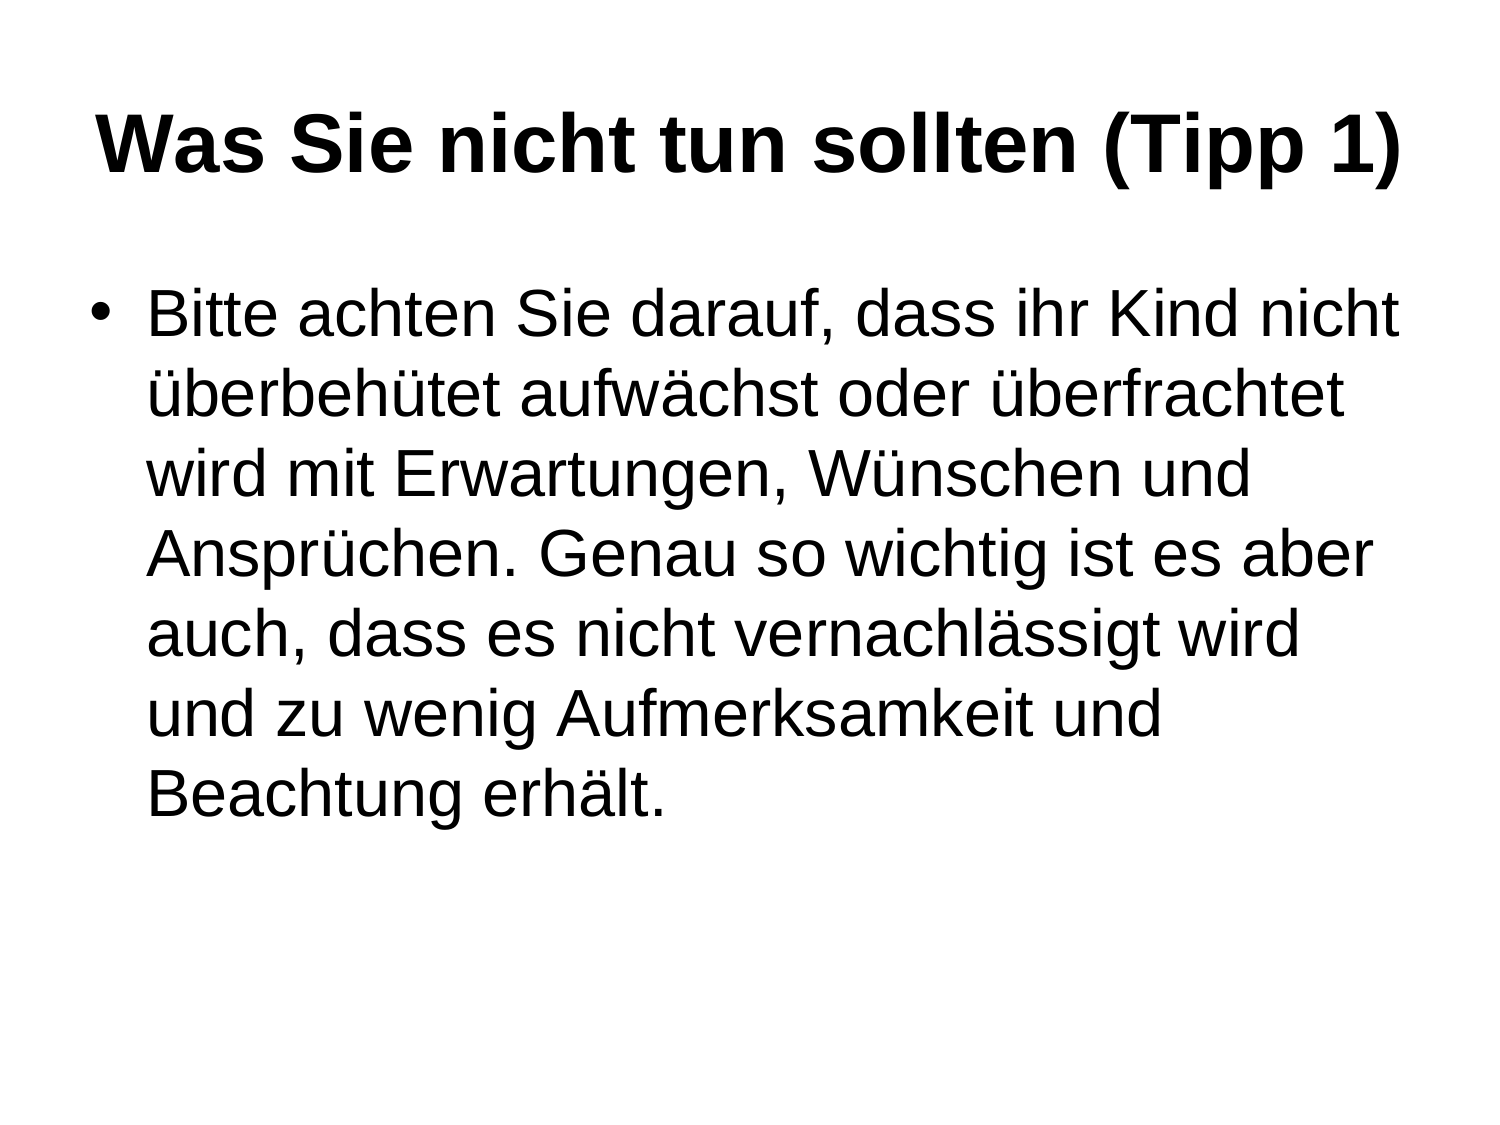

# Was Sie nicht tun sollten (Tipp 1)
Bitte achten Sie darauf, dass ihr Kind nicht überbehütet aufwächst oder überfrachtet wird mit Erwartungen, Wünschen und Ansprüchen. Genau so wichtig ist es aber auch, dass es nicht vernachlässigt wird und zu wenig Aufmerksamkeit und Beachtung erhält.